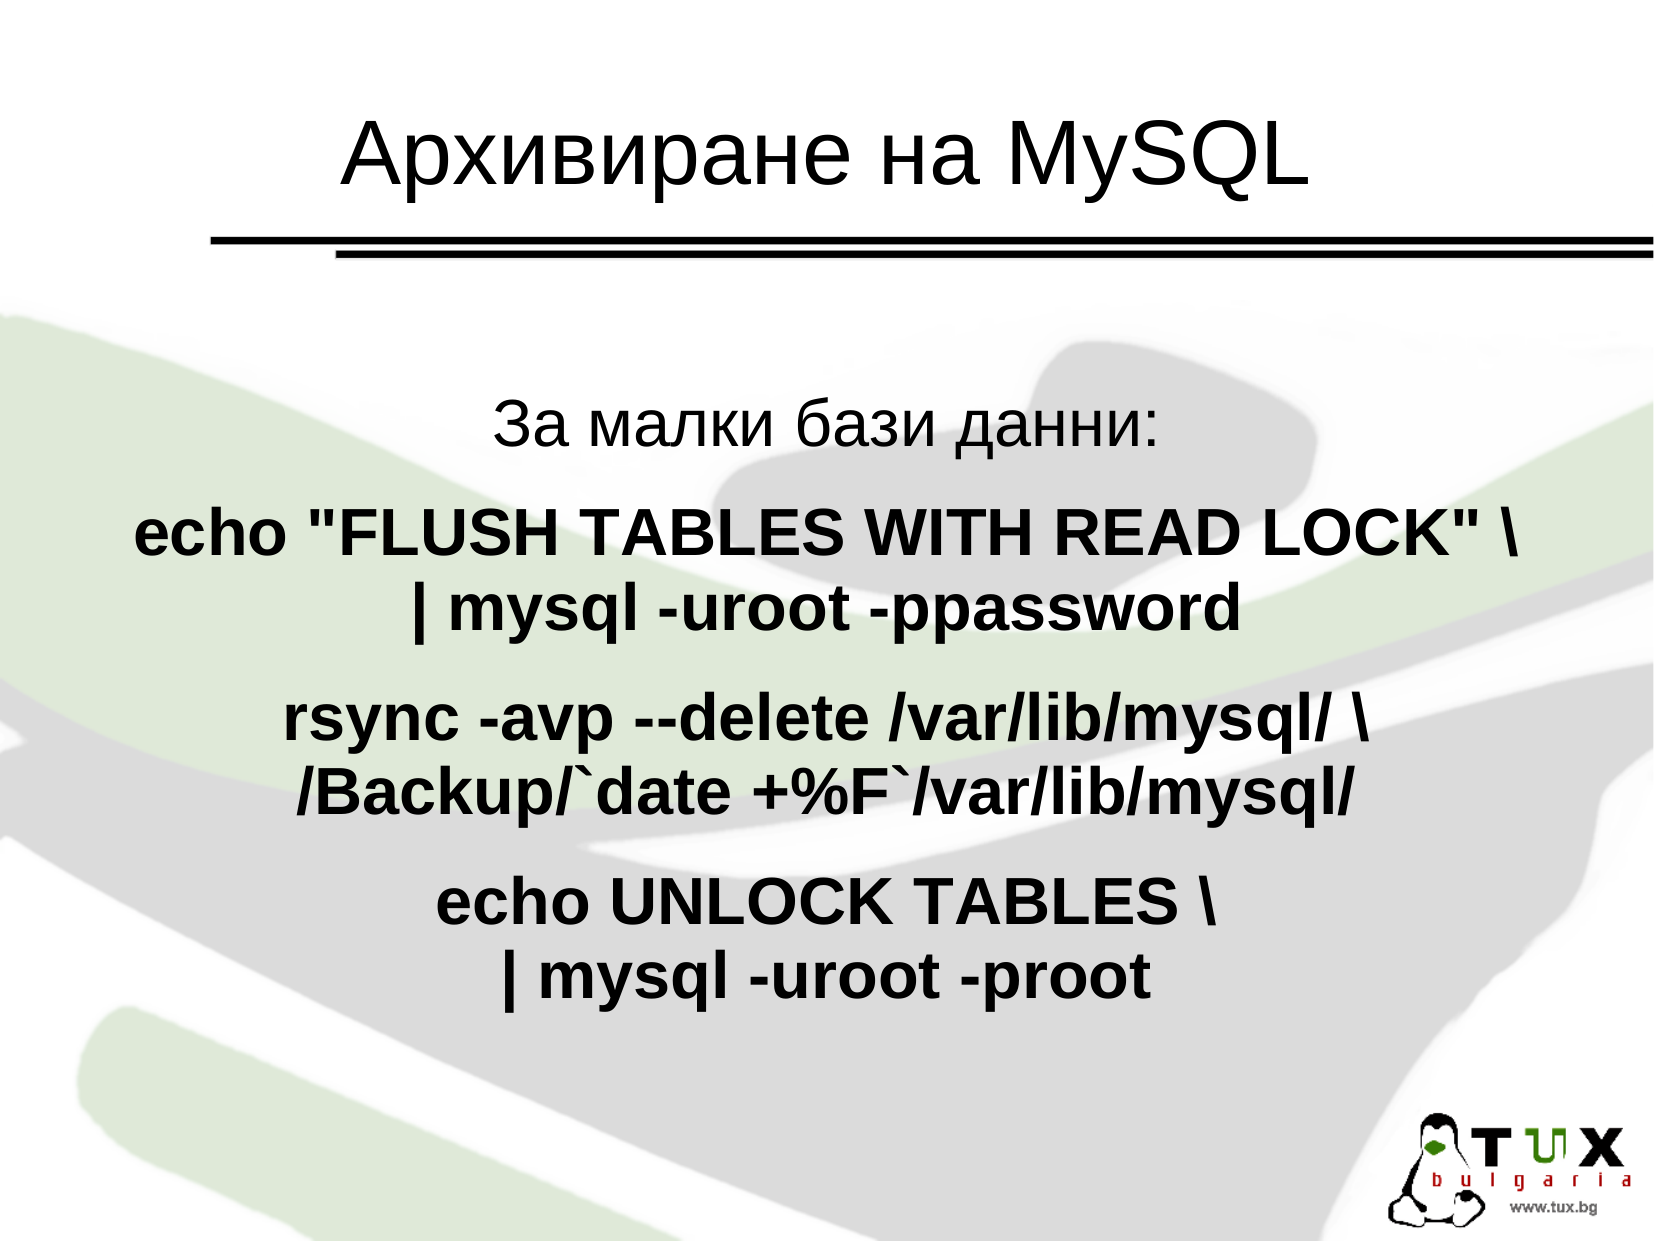

# Архивиране на MySQL
За малки бази данни:
echo "FLUSH TABLES WITH READ LOCK" \
| mysql -uroot -ppassword
rsync -avp --delete /var/lib/mysql/ \ /Backup/`date +%F`/var/lib/mysql/
echo UNLOCK TABLES \
| mysql -uroot -proot